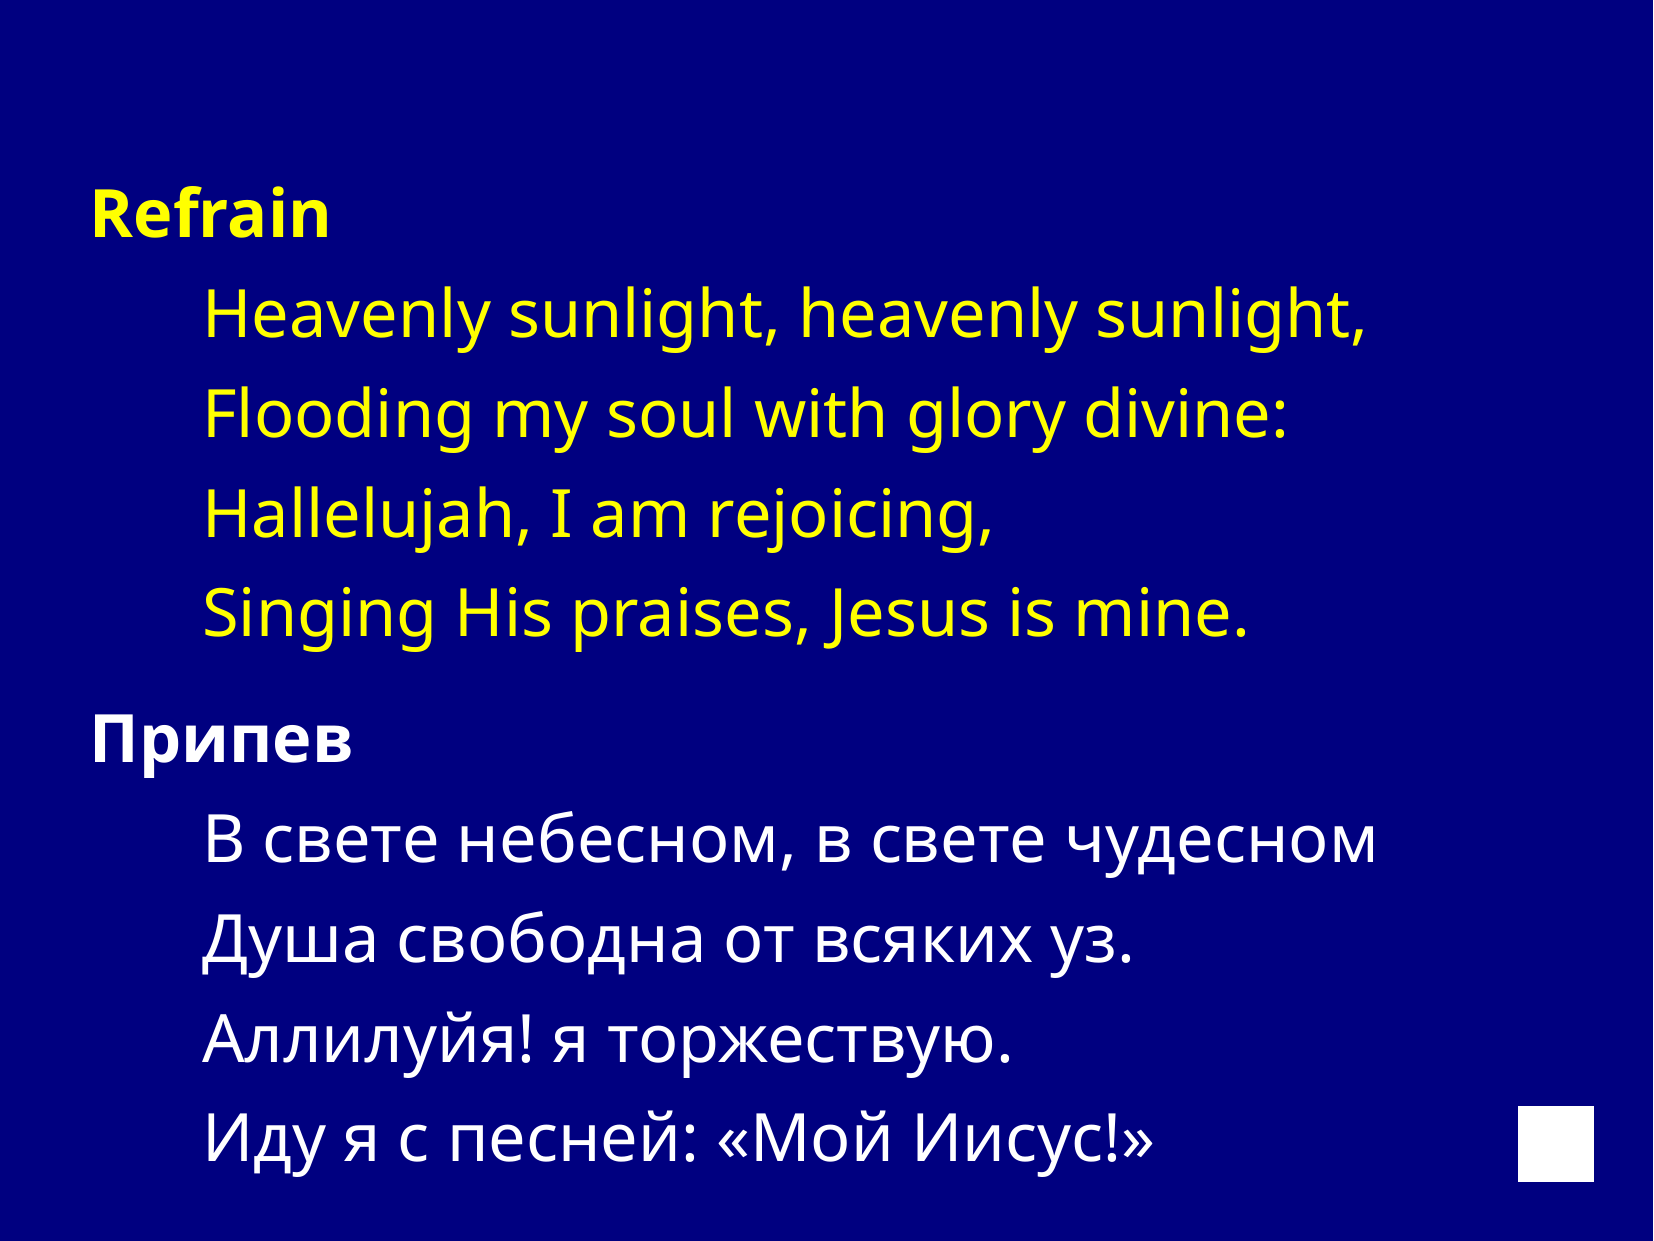

Refrain
	Heavenly sunlight, heavenly sunlight,
	Flooding my soul with glory divine:
	Hallelujah, I am rejoicing,
	Singing His praises, Jesus is mine.
Припев
	В свете небесном, в свете чудесном
	Душа свободна от всяких уз.
	Аллилуйя! я торжествую.
	Иду я с песней: «Мой Иисус!»